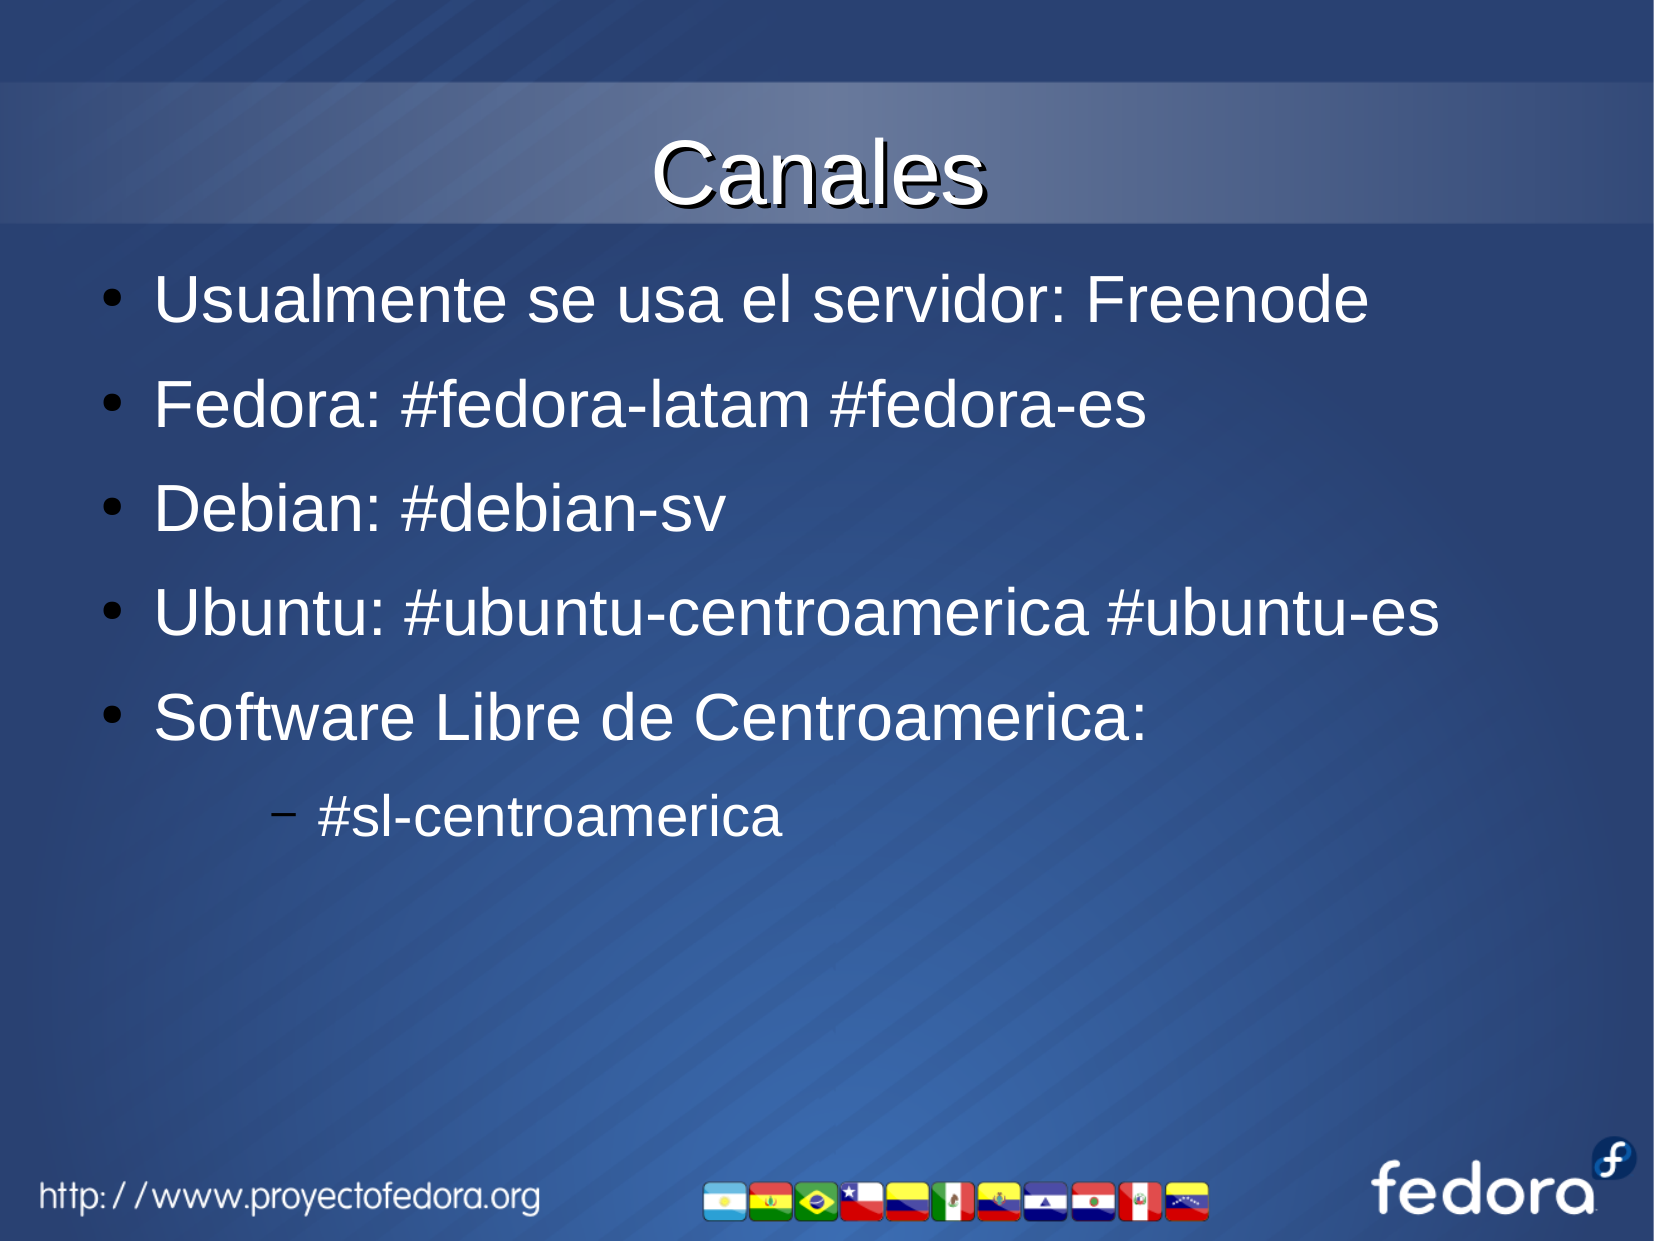

# Canales
Usualmente se usa el servidor: Freenode
Fedora: #fedora-latam #fedora-es
Debian: #debian-sv
Ubuntu: #ubuntu-centroamerica #ubuntu-es
Software Libre de Centroamerica:
#sl-centroamerica